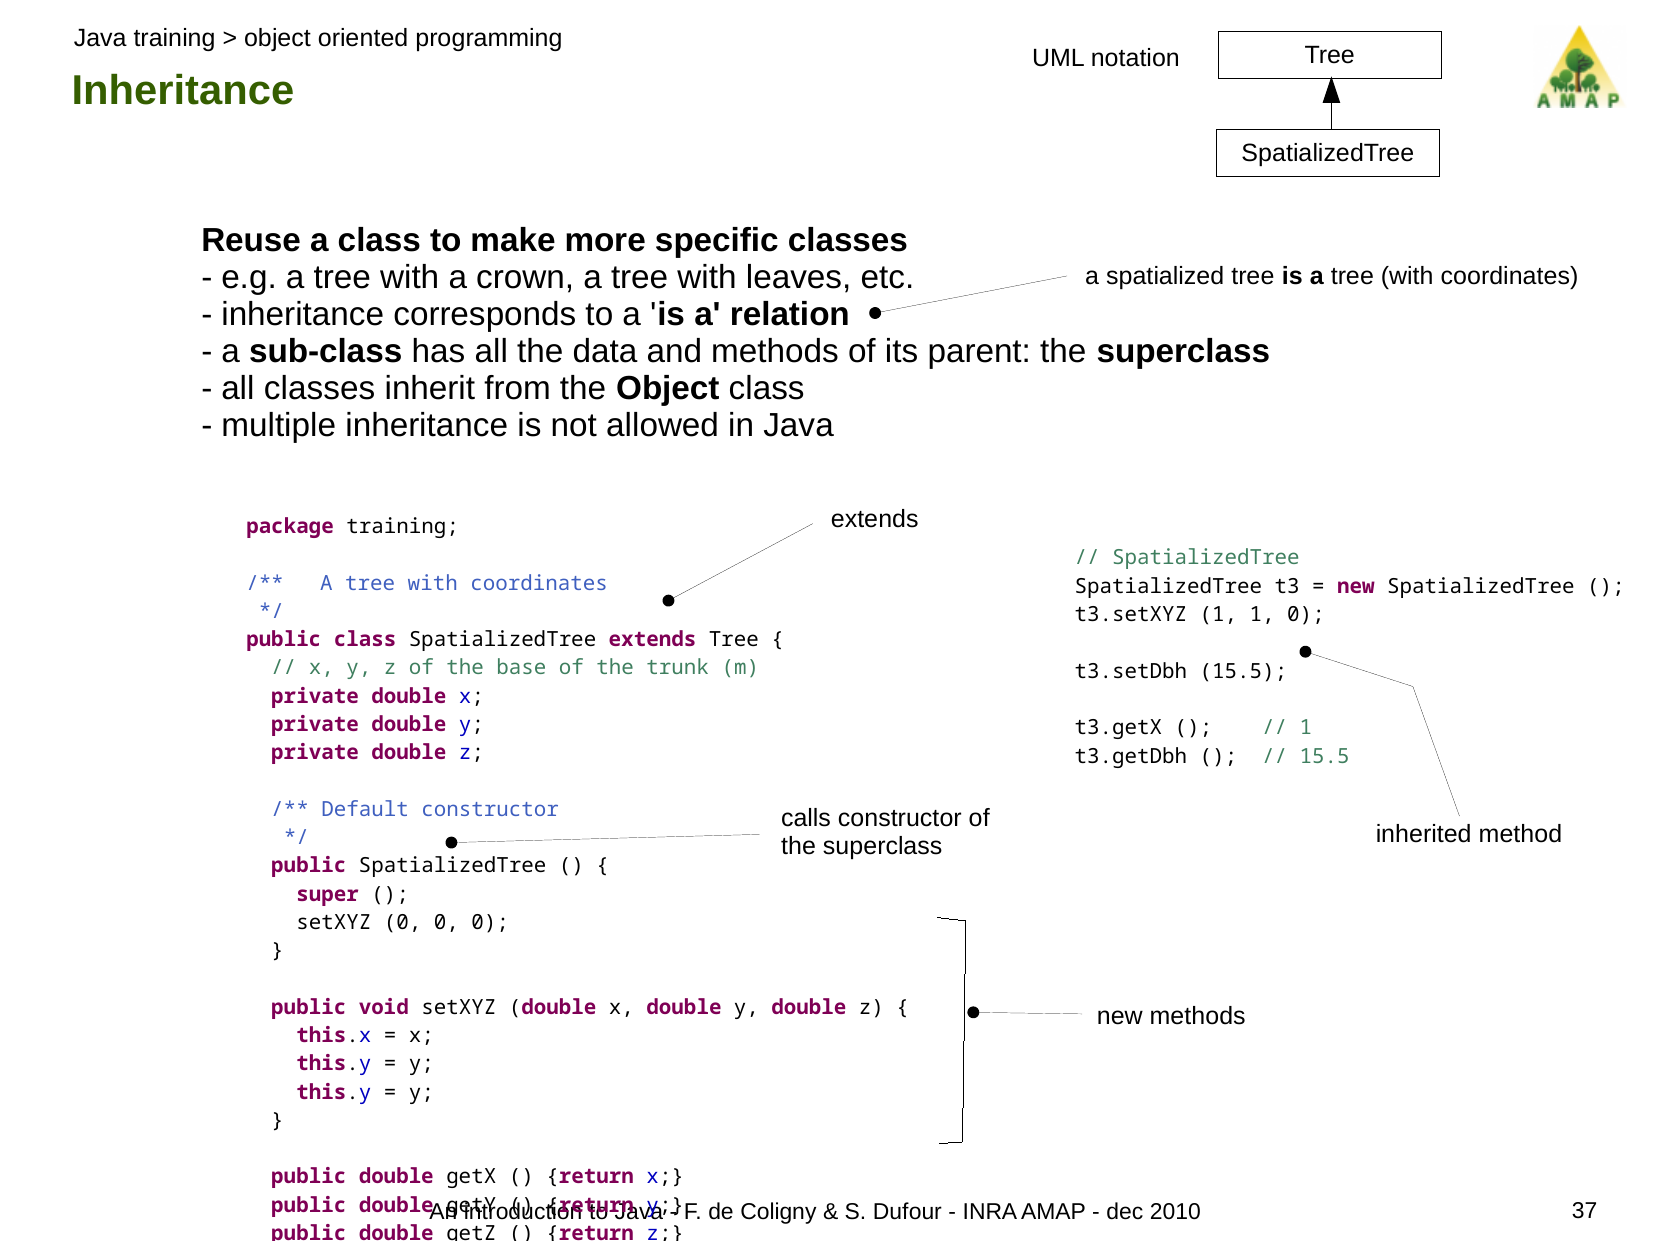

Java training > object oriented programming
Tree
UML notation
Inheritance
SpatializedTree
Reuse a class to make more specific classes
- e.g. a tree with a crown, a tree with leaves, etc.
- inheritance corresponds to a 'is a' relation
- a sub-class has all the data and methods of its parent: the superclass
- all classes inherit from the Object class
- multiple inheritance is not allowed in Java
a spatialized tree is a tree (with coordinates)
extends
package training;
/**	A tree with coordinates
 */
public class SpatializedTree extends Tree {
 // x, y, z of the base of the trunk (m)
 private double x;
 private double y;
 private double z;
 /** Default constructor
 */
 public SpatializedTree () {
 super ();
 setXYZ (0, 0, 0);
 }
 public void setXYZ (double x, double y, double z) {
 this.x = x;
 this.y = y;
 this.y = y;
 }
 public double getX () {return x;}
 public double getY () {return y;}
 public double getZ () {return z;}
}
// SpatializedTree
SpatializedTree t3 = new SpatializedTree ();
t3.setXYZ (1, 1, 0);
t3.setDbh (15.5);
t3.getX (); // 1
t3.getDbh (); // 15.5
calls constructor of the superclass
inherited method
new methods
37